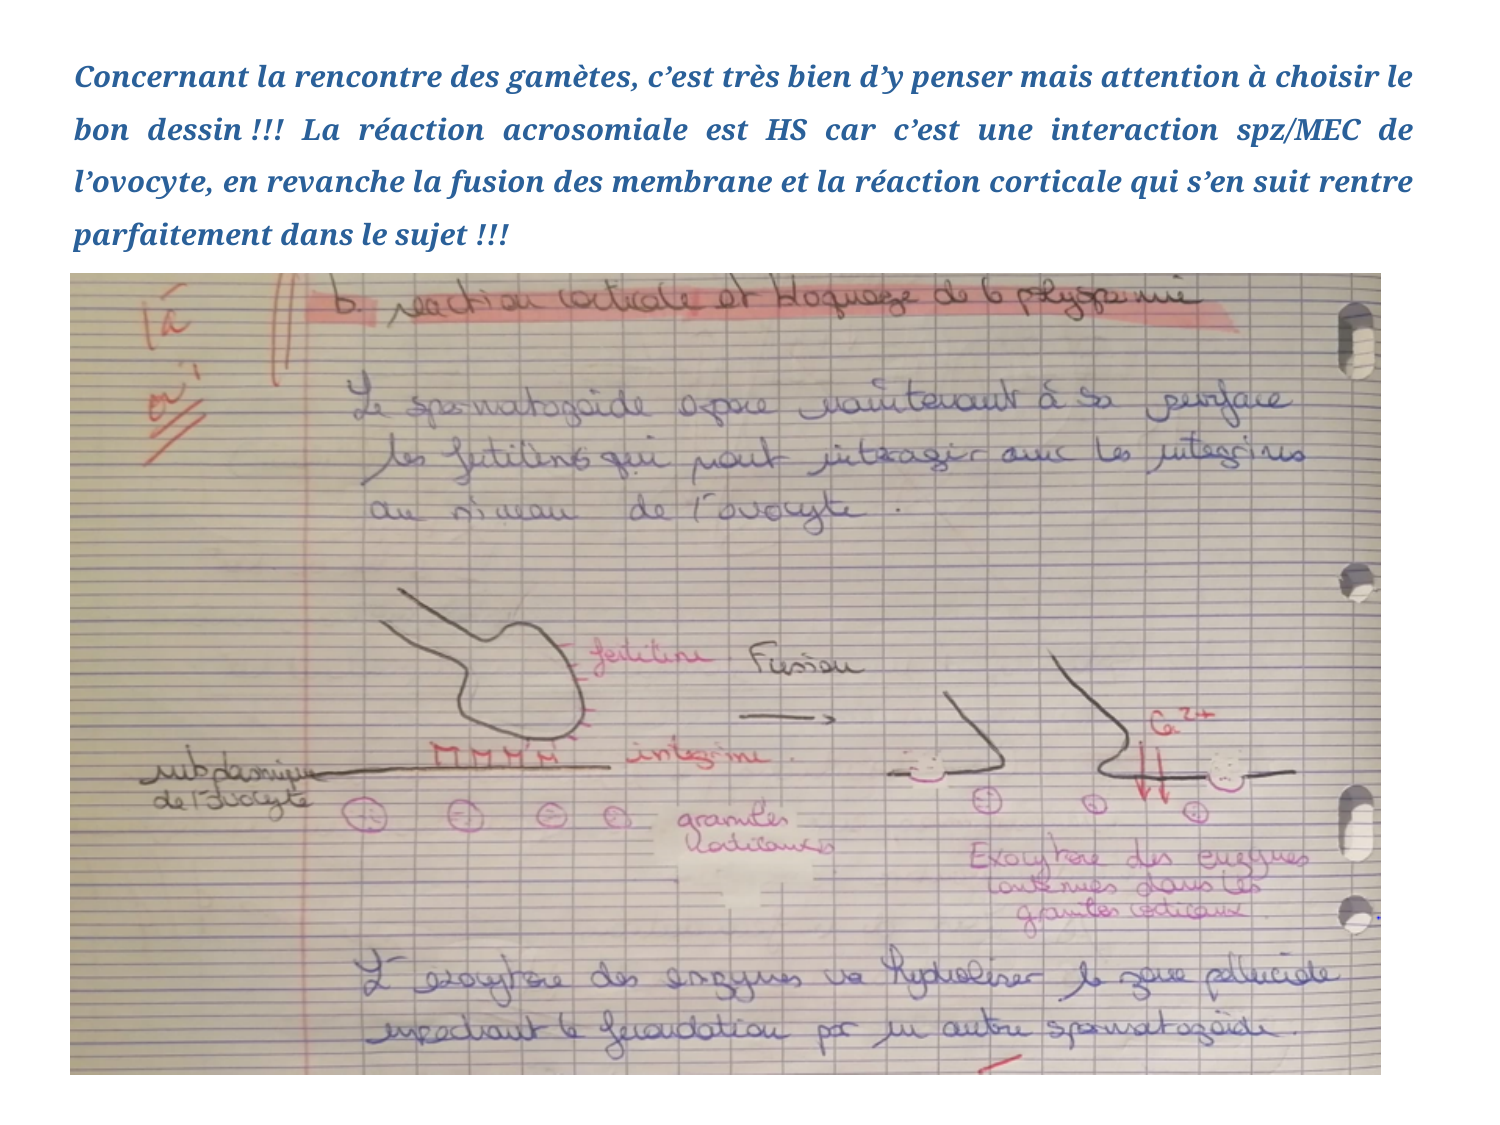

Concernant la rencontre des gamètes, c’est très bien d’y penser mais attention à choisir le bon dessin !!! La réaction acrosomiale est HS car c’est une interaction spz/MEC de l’ovocyte, en revanche la fusion des membrane et la réaction corticale qui s’en suit rentre parfaitement dans le sujet !!!